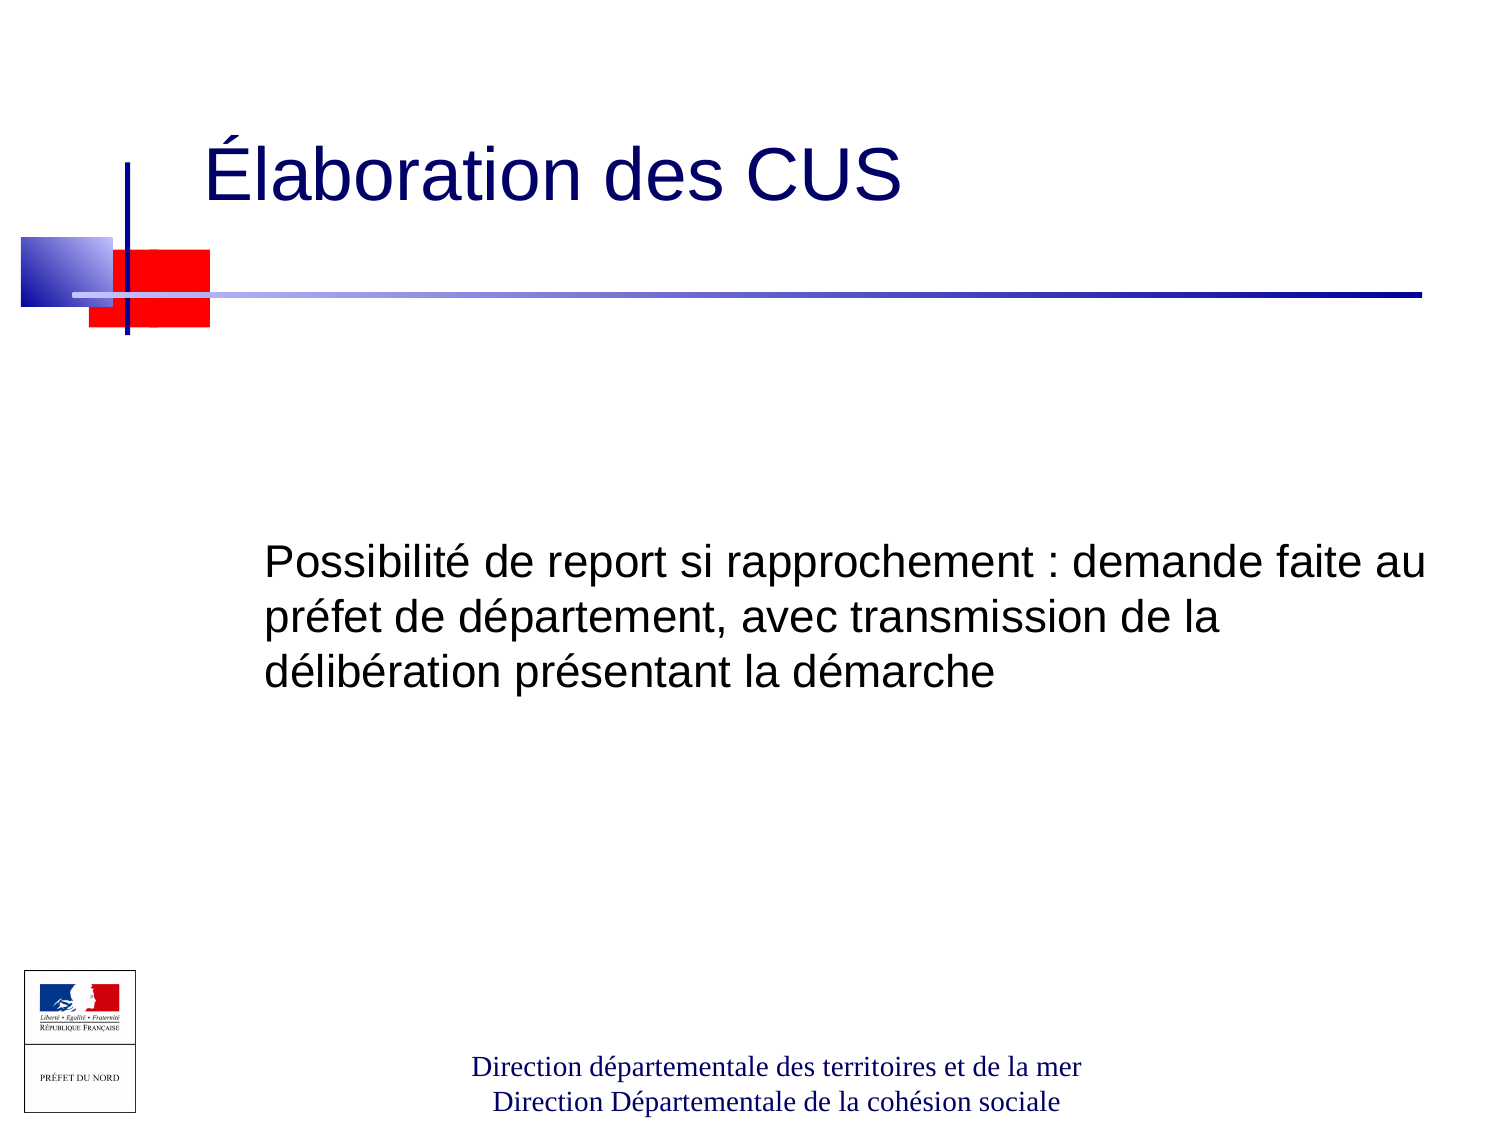

# Élaboration des CUS
Possibilité de report si rapprochement : demande faite au préfet de département, avec transmission de la délibération présentant la démarche